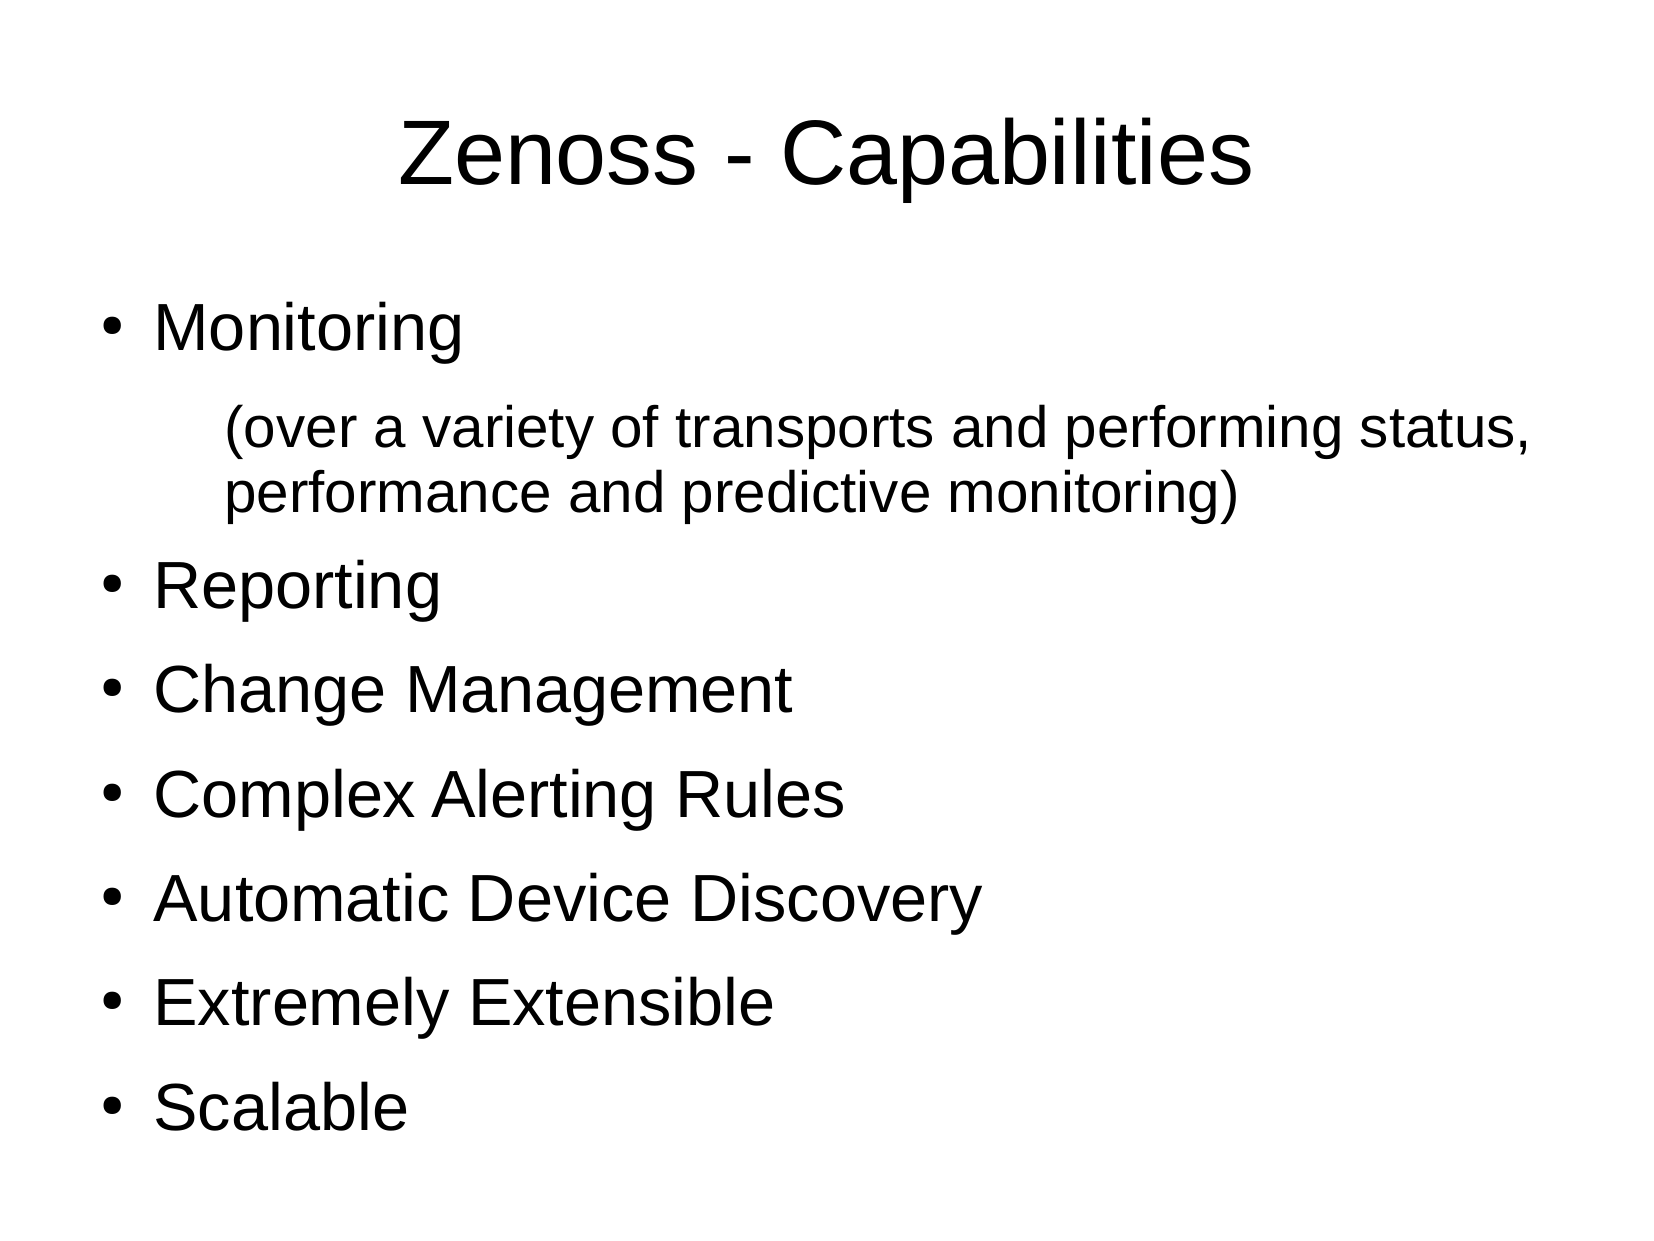

# Zenoss - Capabilities
Monitoring
(over a variety of transports and performing status, performance and predictive monitoring)
Reporting
Change Management
Complex Alerting Rules
Automatic Device Discovery
Extremely Extensible
Scalable